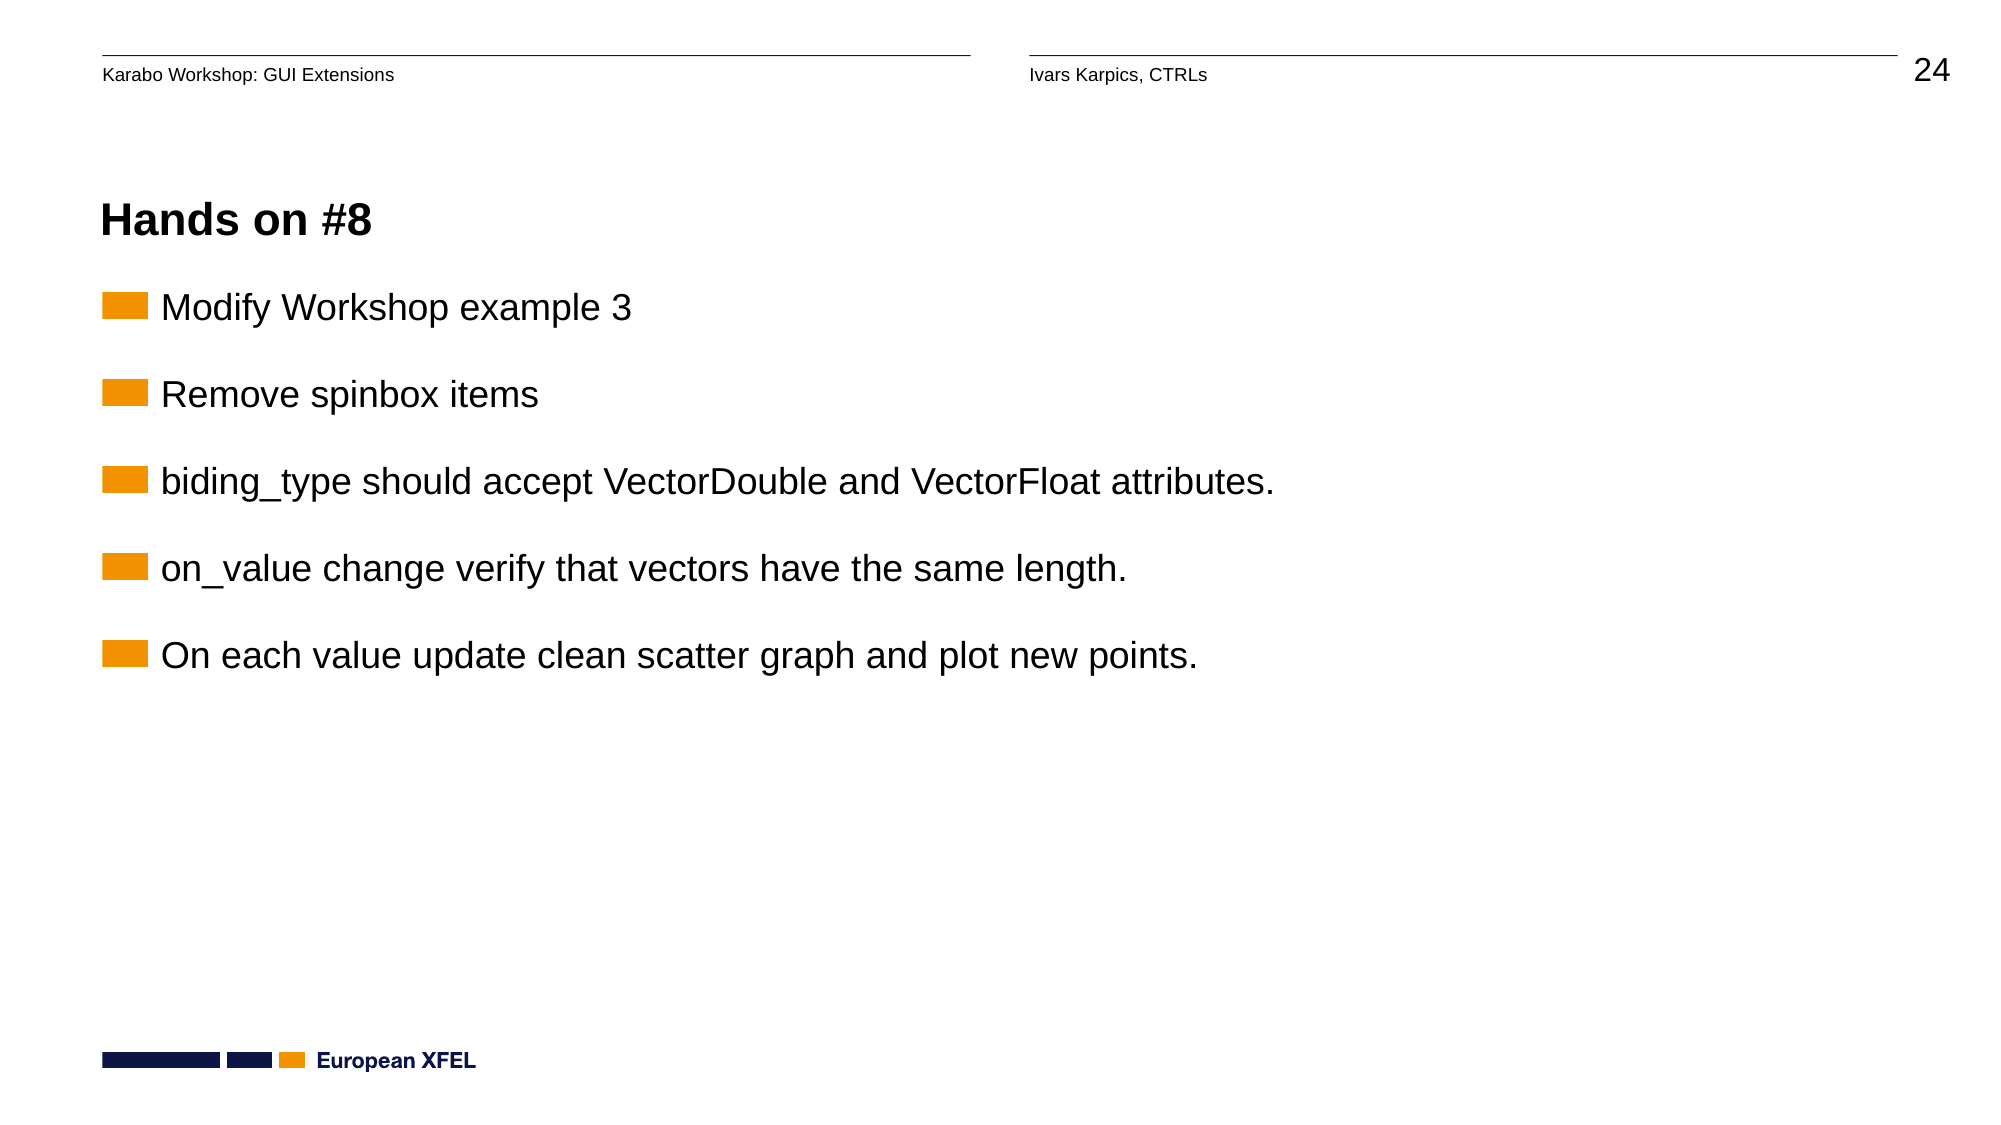

# Hands on #8
Modify Workshop example 3
Remove spinbox items
biding_type should accept VectorDouble and VectorFloat attributes.
on_value change verify that vectors have the same length.
On each value update clean scatter graph and plot new points.